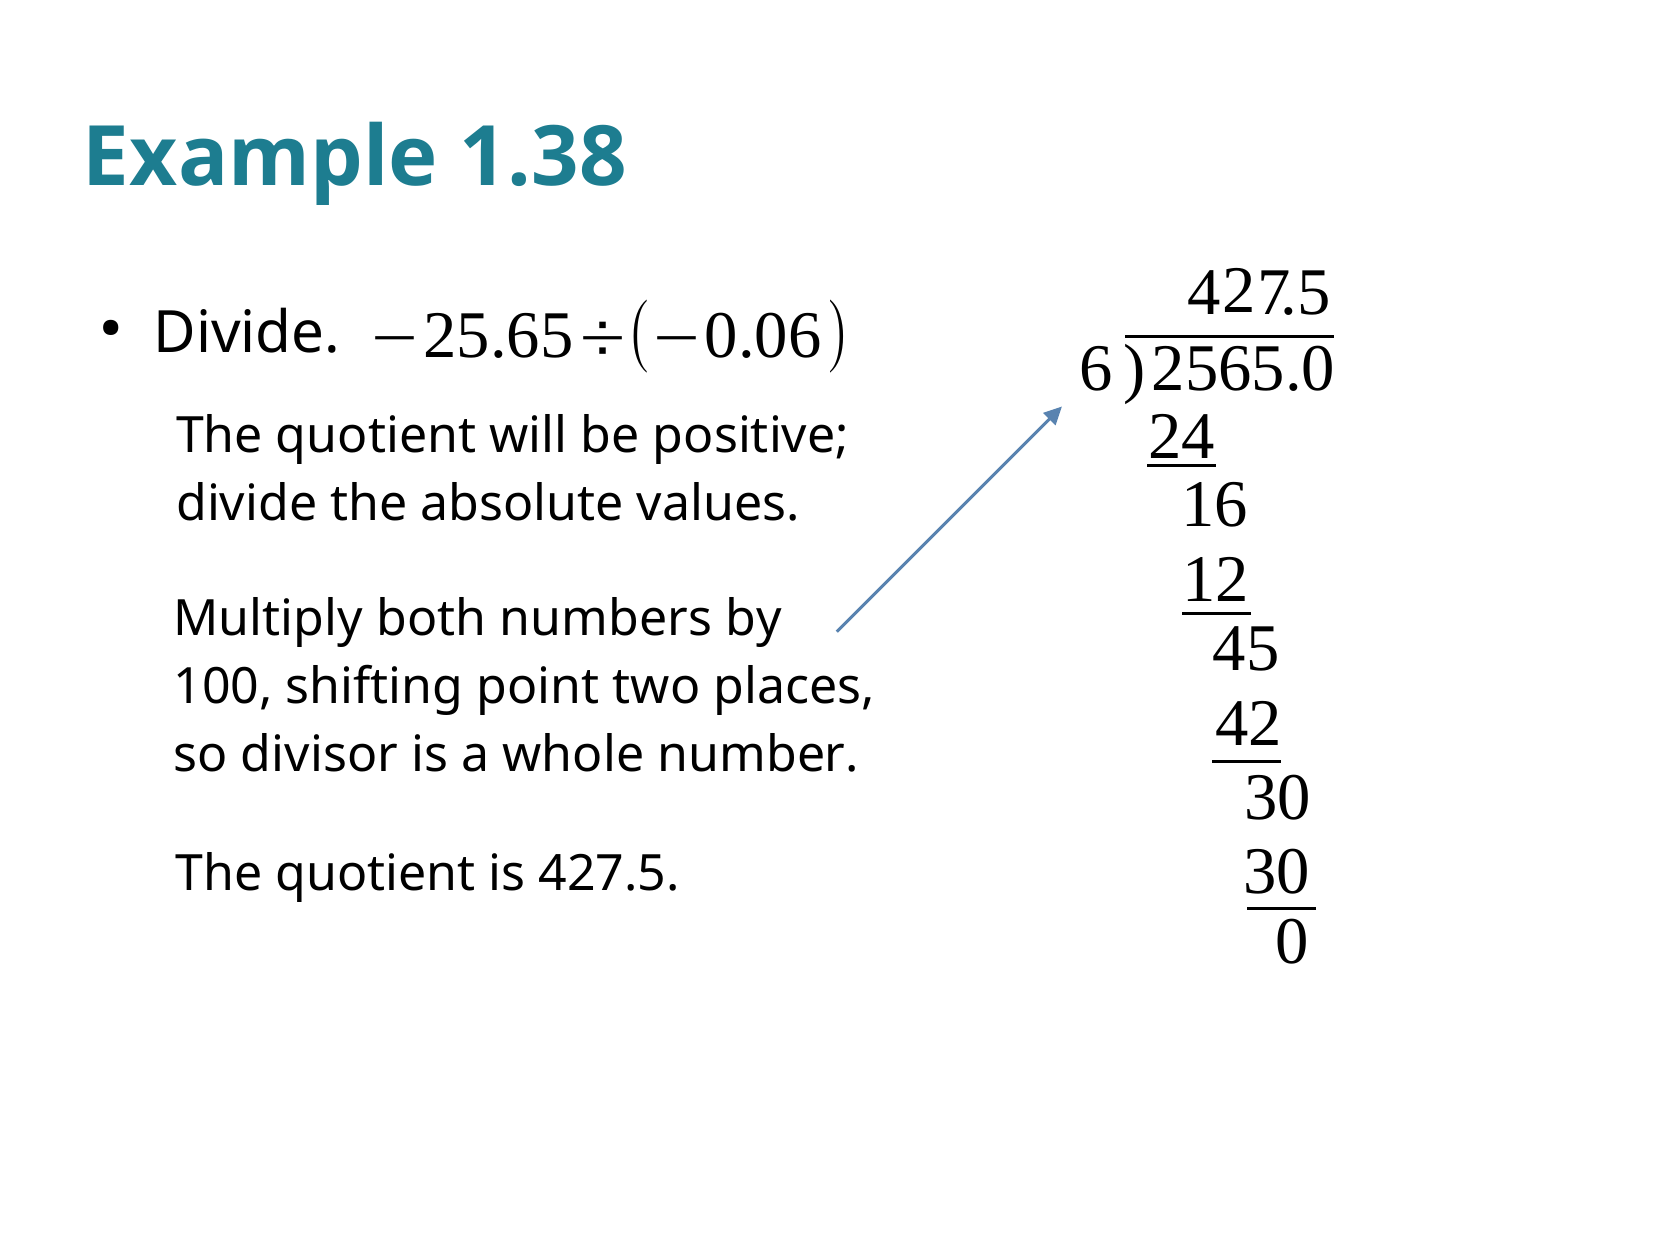

# Example 1.38
Divide.
The quotient will be positive; divide the absolute values.
Multiply both numbers by 100, shifting point two places, so divisor is a whole number.
The quotient is 427.5.